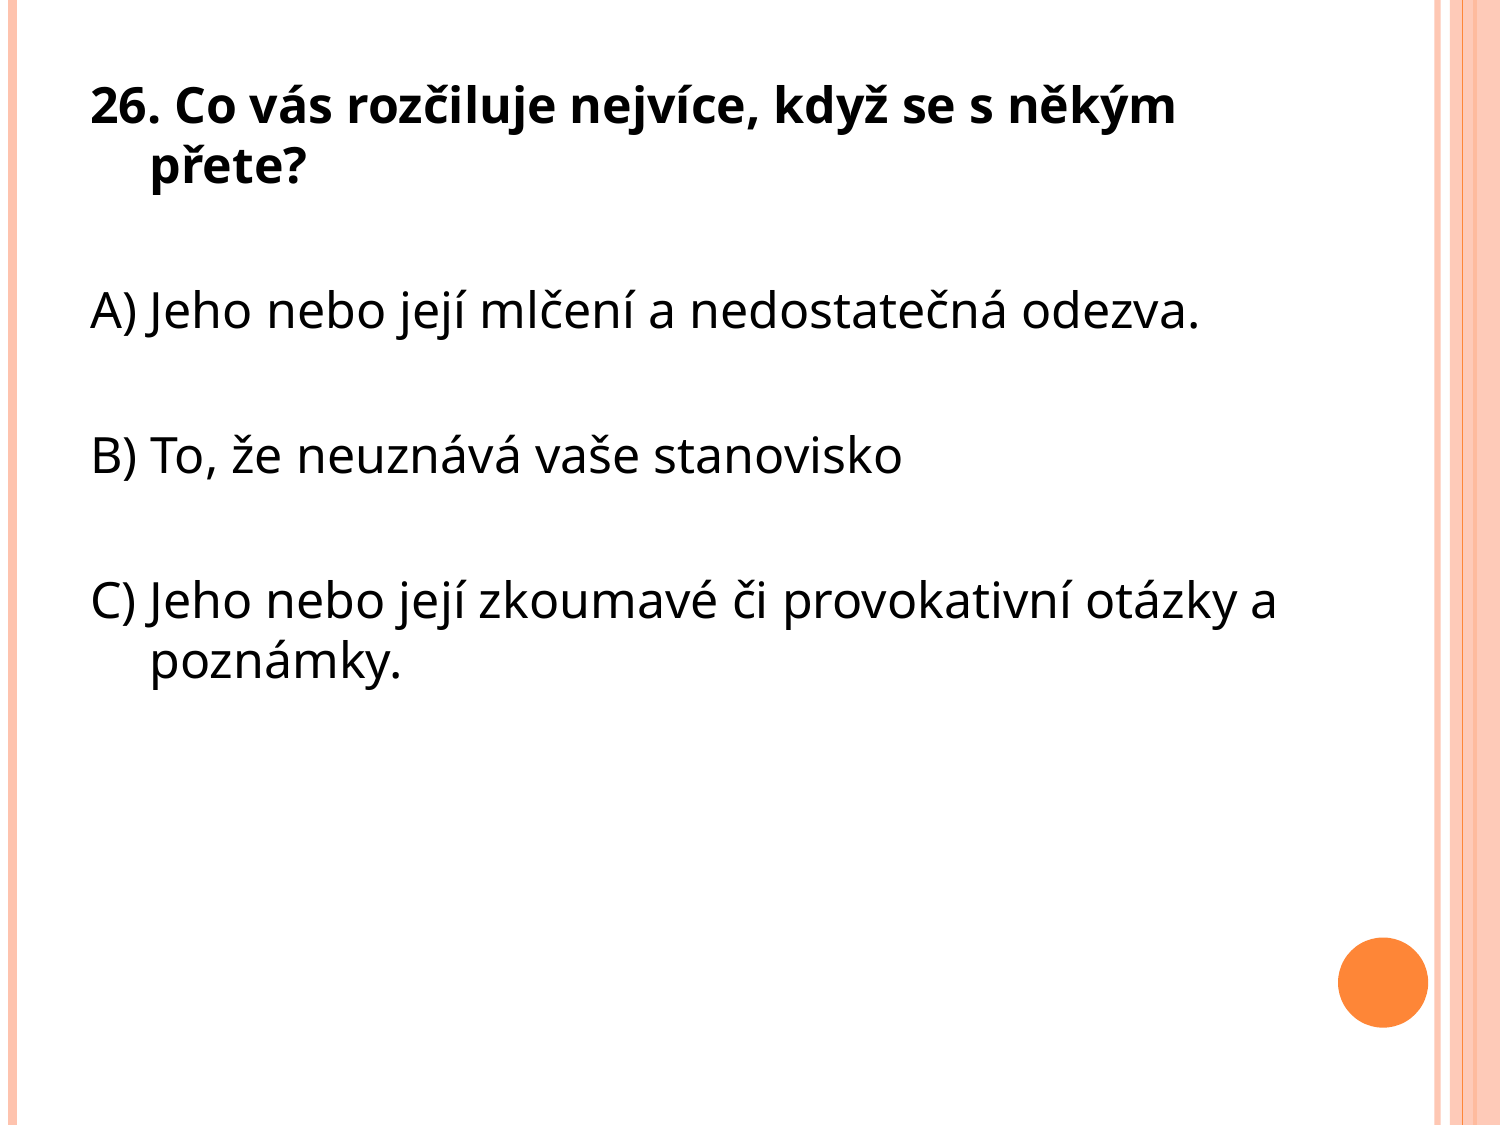

#
26. Co vás rozčiluje nejvíce, když se s někým přete?
A) Jeho nebo její mlčení a nedostatečná odezva.
B) To, že neuznává vaše stanovisko
C) Jeho nebo její zkoumavé či provokativní otázky a poznámky.